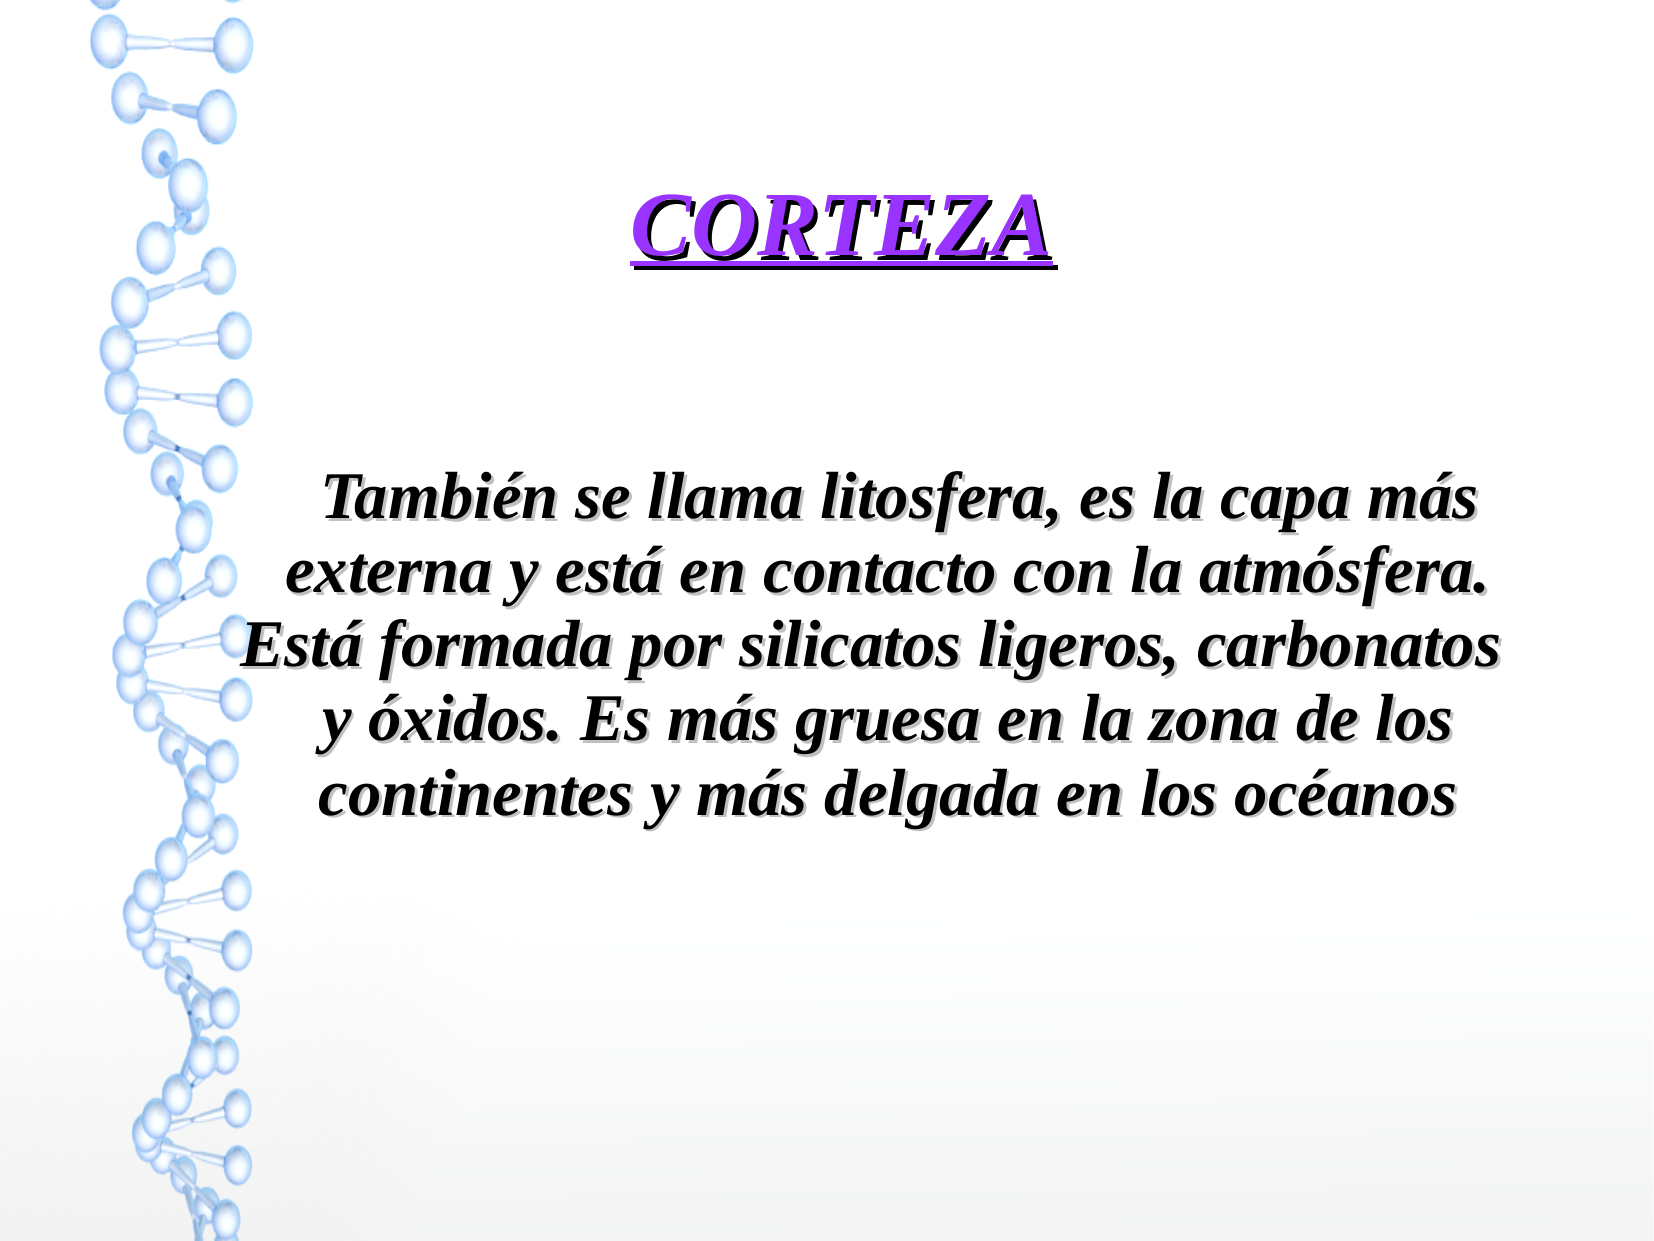

# CORTEZA
También se llama litosfera, es la capa más externa y está en contacto con la atmósfera. Está formada por silicatos ligeros, carbonatos y óxidos. Es más gruesa en la zona de los continentes y más delgada en los océanos